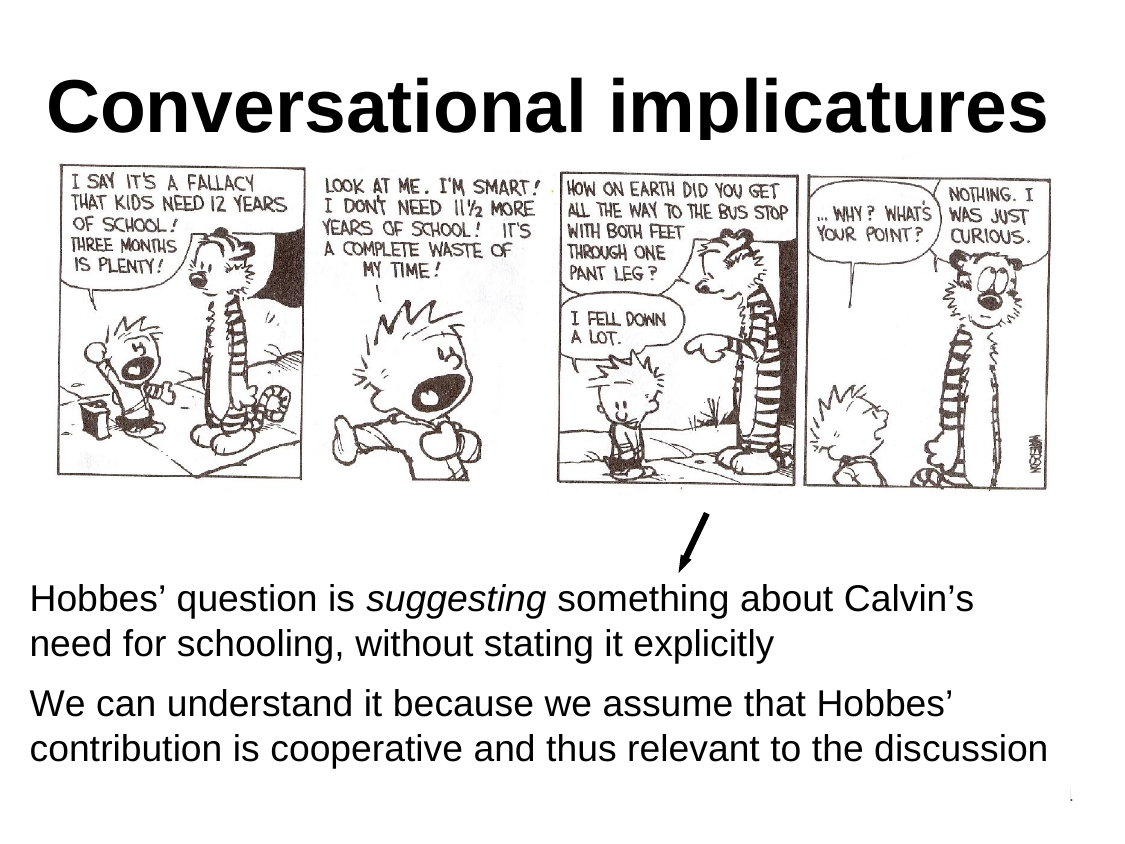

# Conversational implicatures
Hobbes’ question is suggesting something about Calvin’s need for schooling, without stating it explicitly
We can understand it because we assume that Hobbes’ contribution is cooperative and thus relevant to the discussion
33